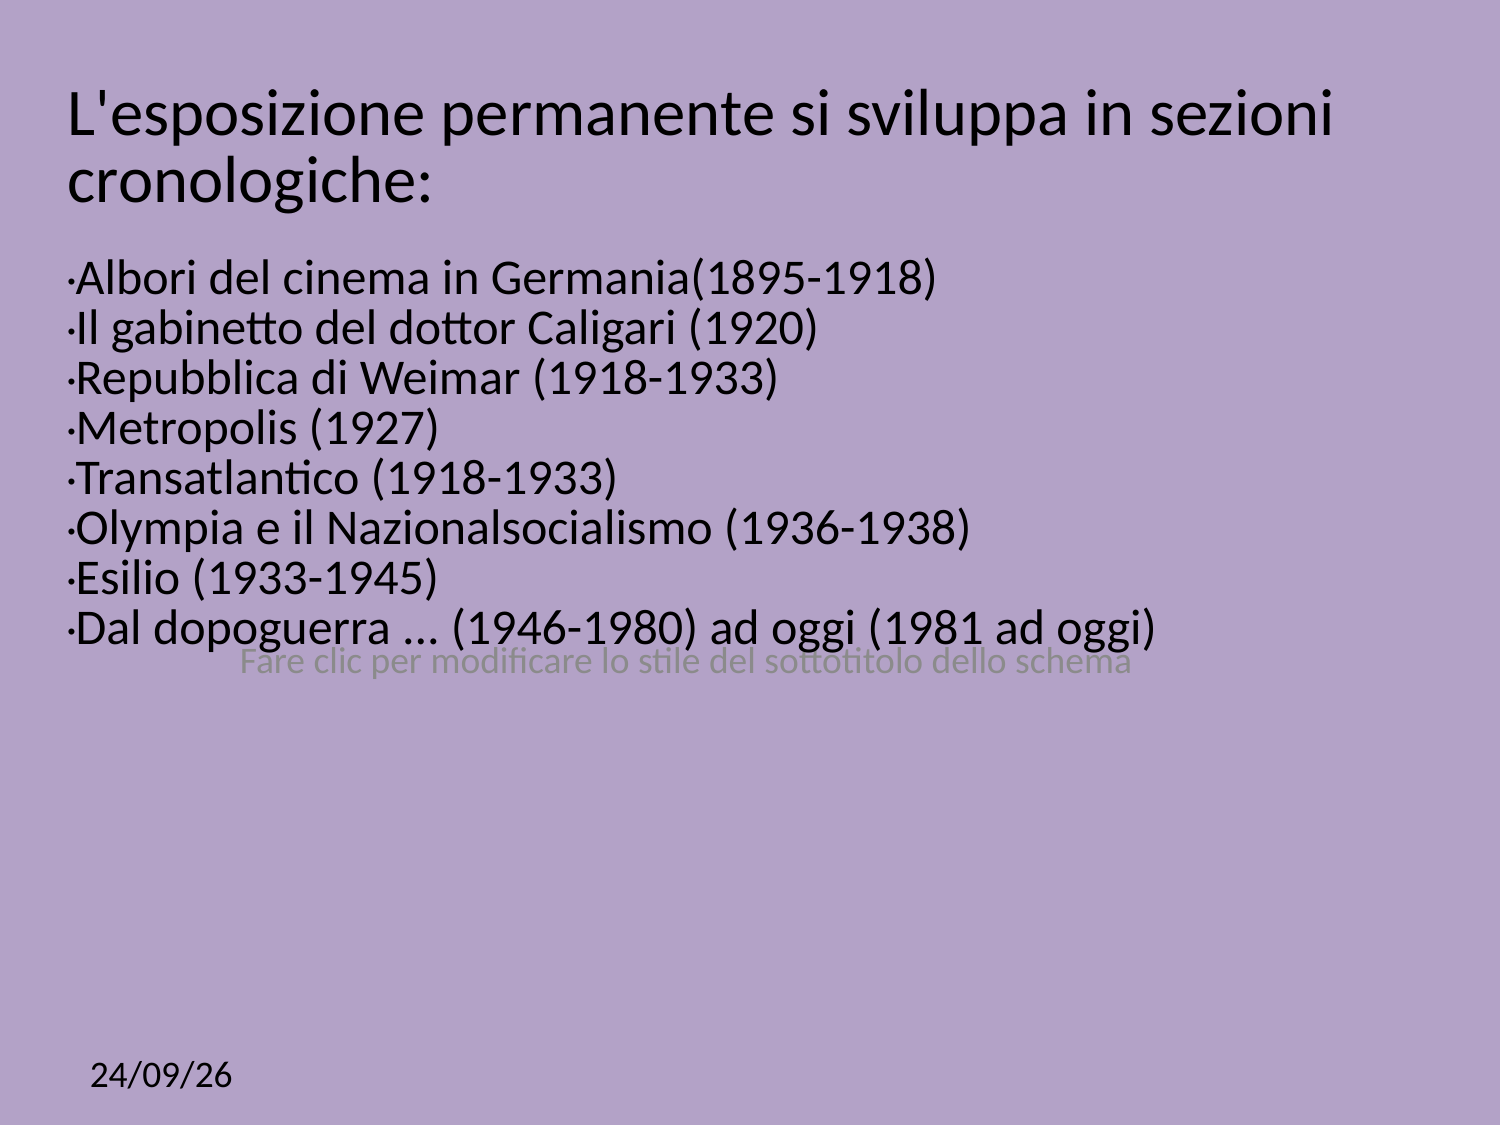

L'esposizione permanente si sviluppa in sezioni cronologiche:
Albori del cinema in Germania(1895-1918)
Il gabinetto del dottor Caligari (1920)
Repubblica di Weimar (1918-1933)
Metropolis (1927)
Transatlantico (1918-1933)
Olympia e il Nazionalsocialismo (1936-1938)
Esilio (1933-1945)
Dal dopoguerra ... (1946-1980) ad oggi (1981 ad oggi)